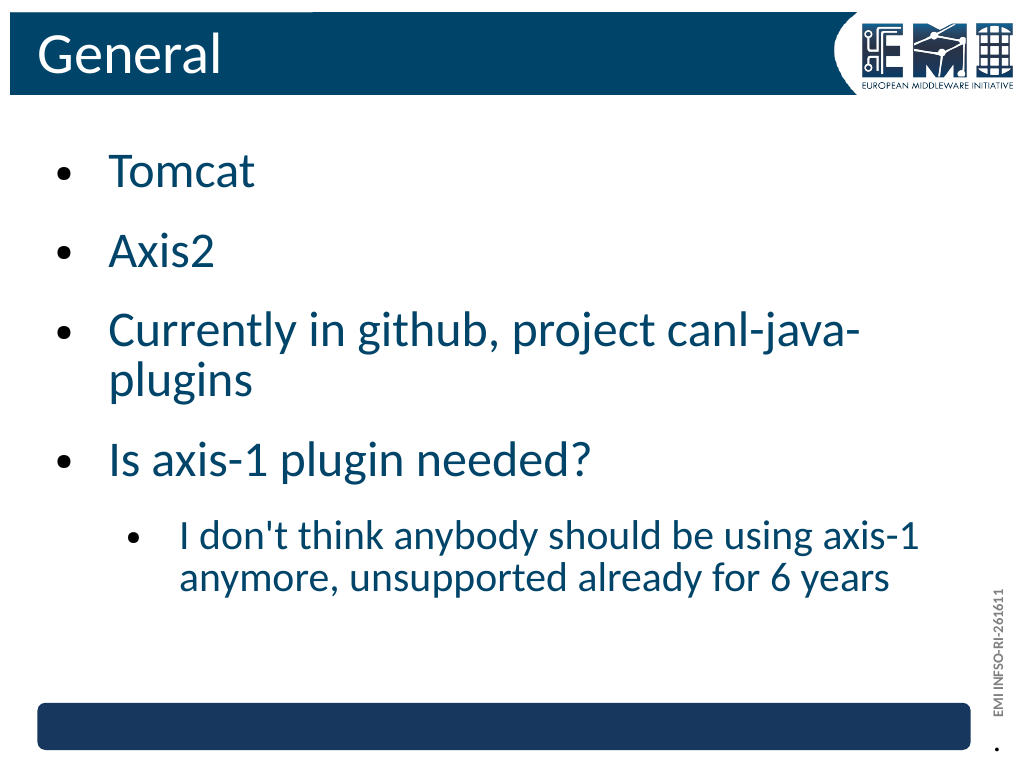

# General
Tomcat
Axis2
Currently in github, project canl-java-plugins
Is axis-1 plugin needed?
I don't think anybody should be using axis-1 anymore, unsupported already for 6 years